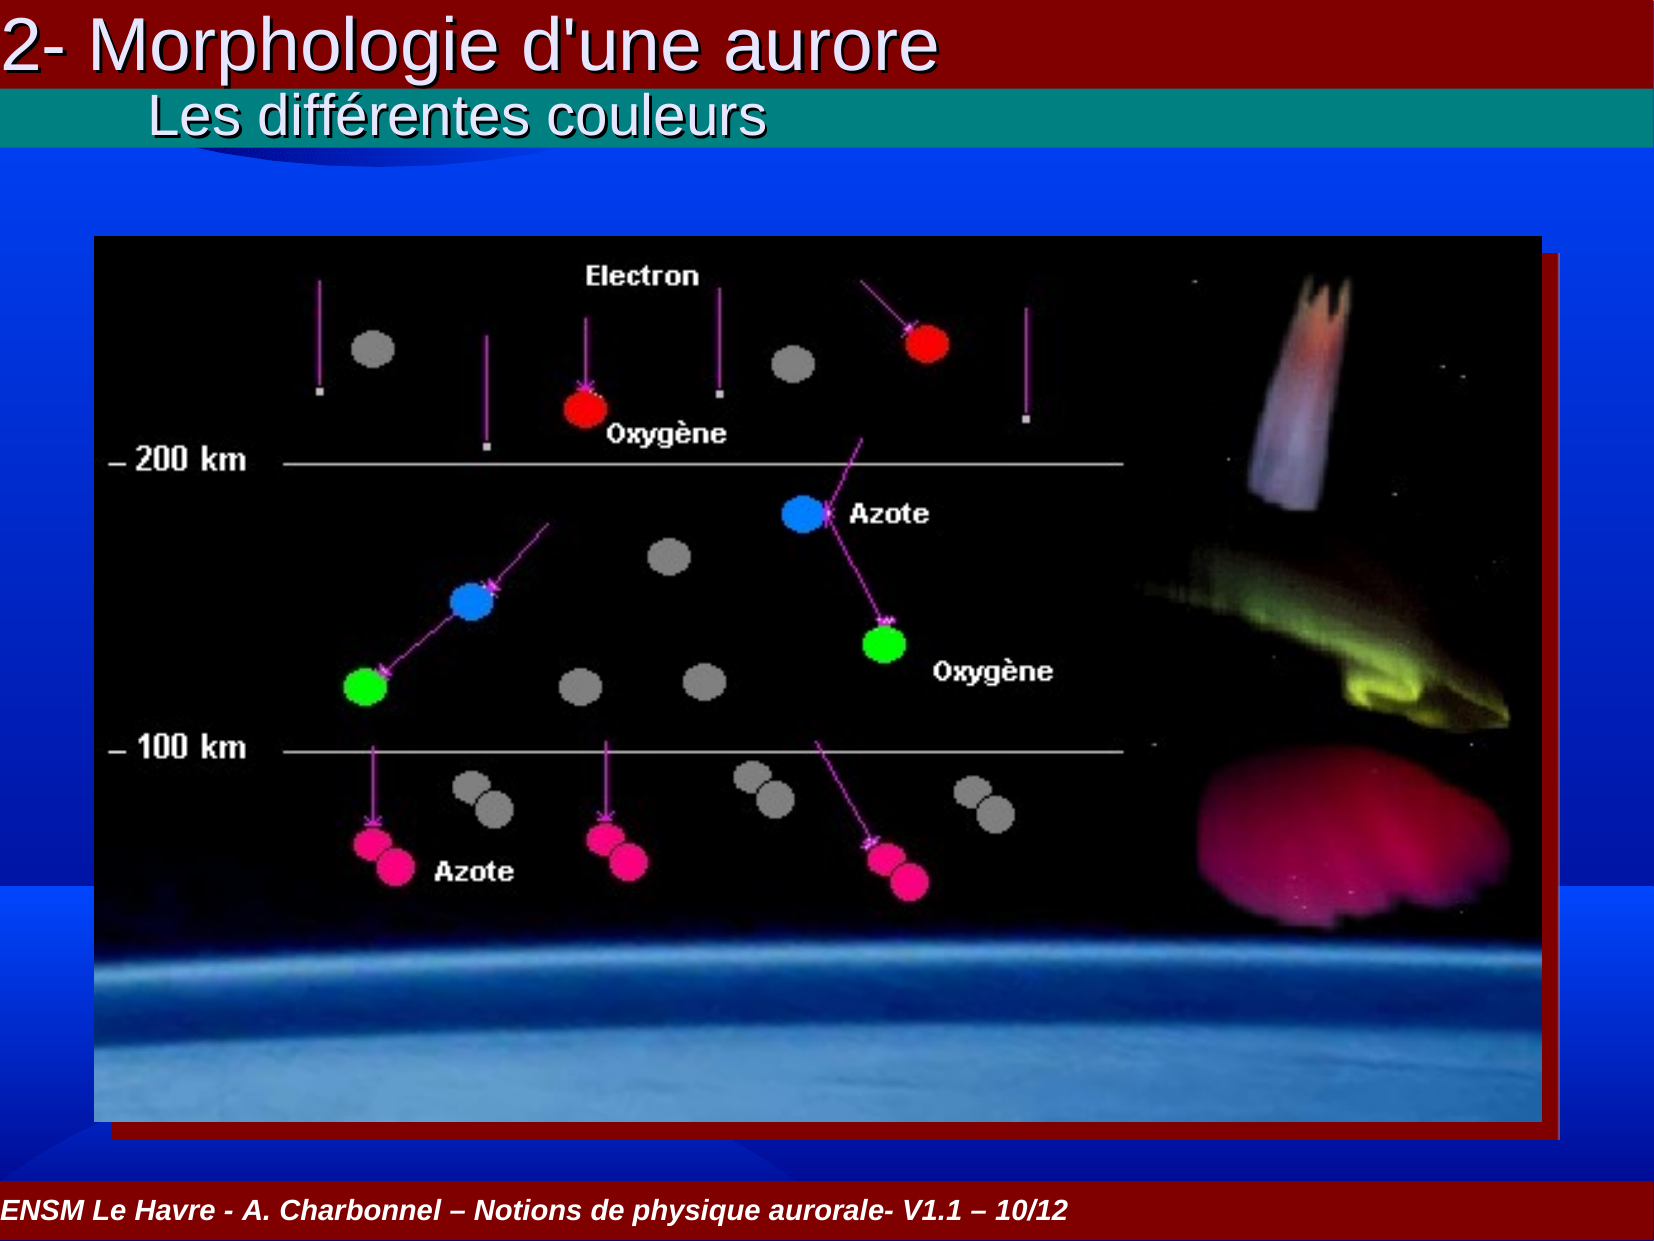

2- Morphologie d'une aurore
# Les différentes couleurs
ENSM Le Havre - A. Charbonnel – Notions de physique aurorale- V1.1 – 10/12